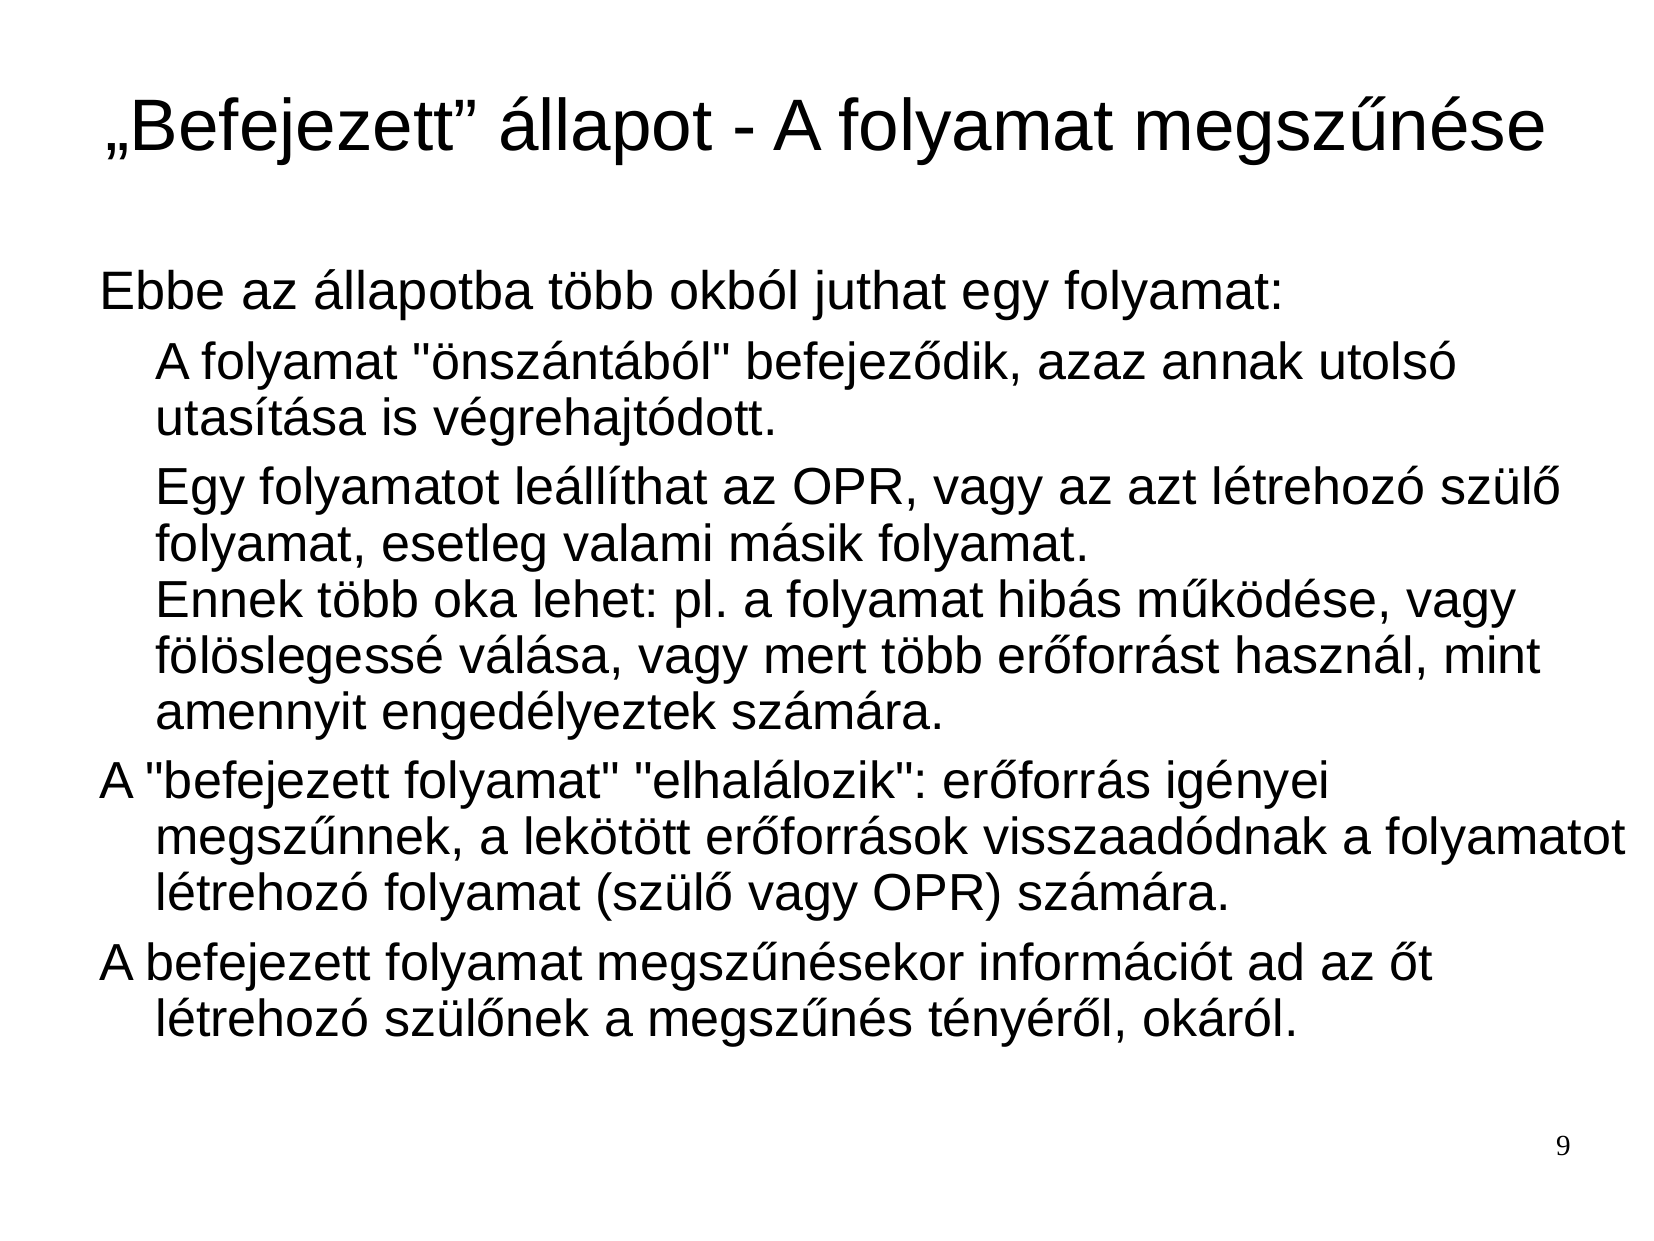

# „Befejezett” állapot - A folyamat megszűnése
Ebbe az állapotba több okból juthat egy folyamat:
A folyamat "önszántából" befejeződik, azaz annak utolsó utasítása is végrehajtódott.
Egy folyamatot leállíthat az OPR, vagy az azt létrehozó szülő folyamat, esetleg valami másik folyamat.
Ennek több oka lehet: pl. a folyamat hibás működése, vagy fölöslegessé válása, vagy mert több erőforrást használ, mint amennyit engedélyeztek számára.
A "befejezett folyamat" "elhalálozik": erőforrás igényei megszűnnek, a lekötött erőforrások visszaadódnak a folyamatot létrehozó folyamat (szülő vagy OPR) számára.
A befejezett folyamat megszűnésekor információt ad az őt létrehozó szülőnek a megszűnés tényéről, okáról.
9